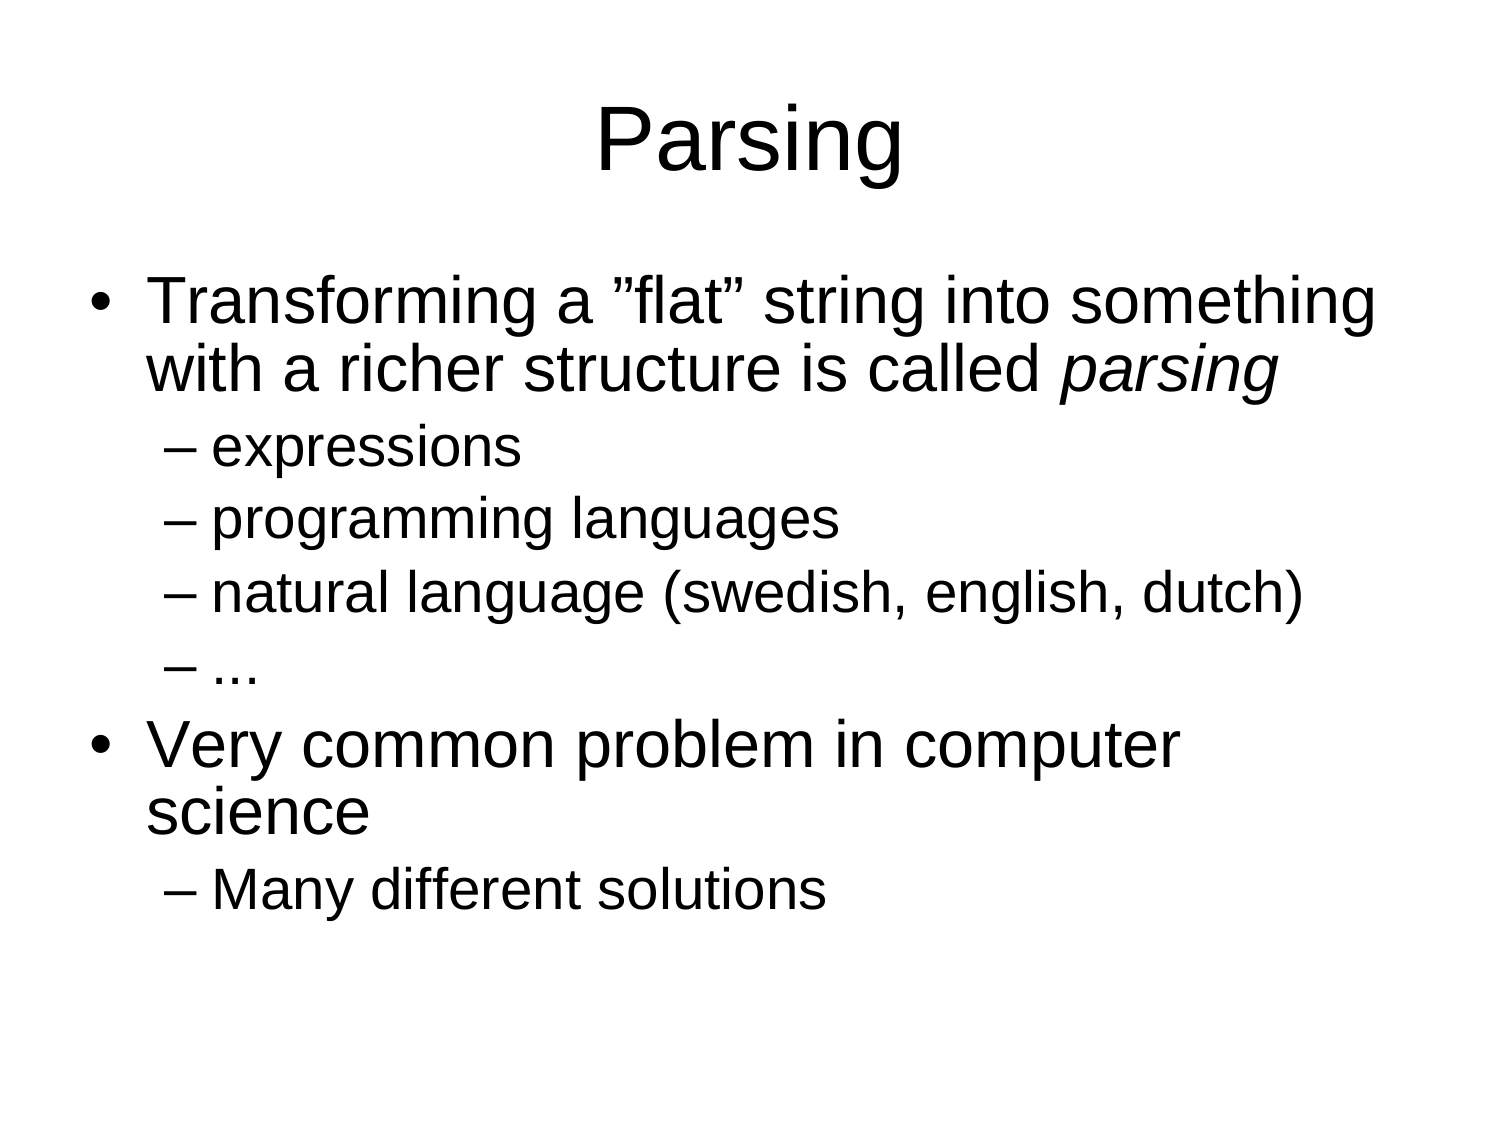

# Parsing
Transforming a ”flat” string into something with a richer structure is called parsing
expressions
programming languages
natural language (swedish, english, dutch)
...
Very common problem in computer science
Many different solutions